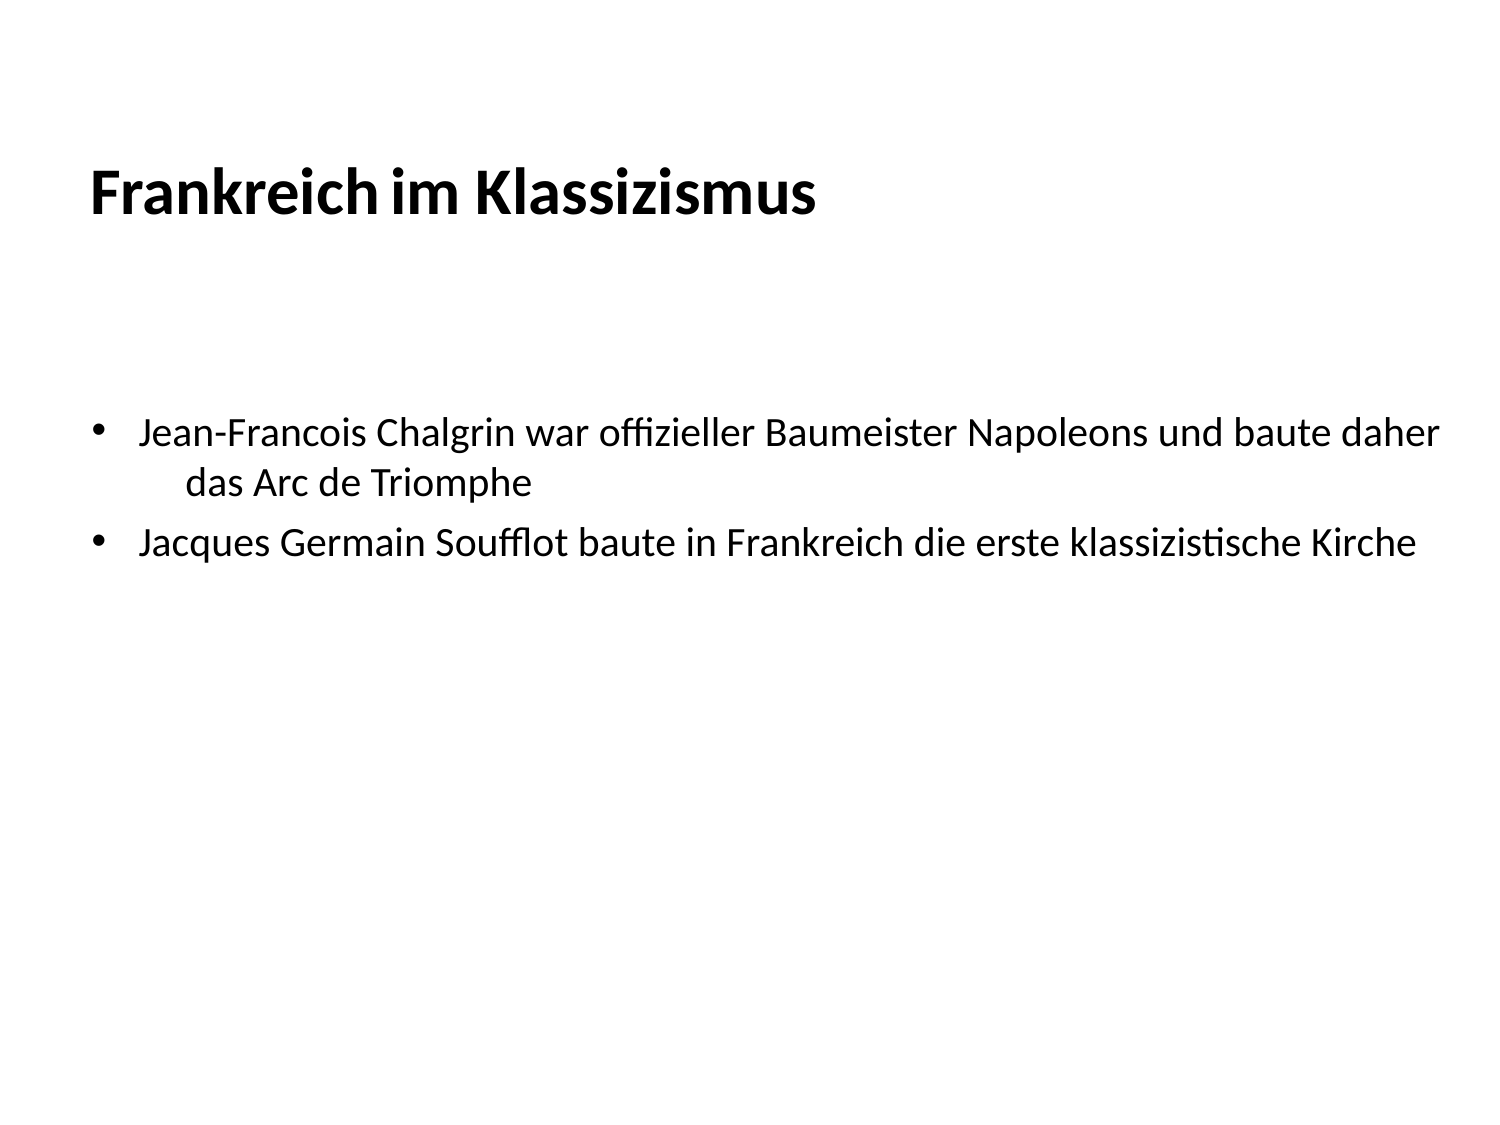

# Frankreich im Klassizismus
Jean-Francois Chalgrin war offizieller Baumeister Napoleons und baute daher das Arc de Triomphe
Jacques Germain Soufflot baute in Frankreich die erste klassizistische Kirche